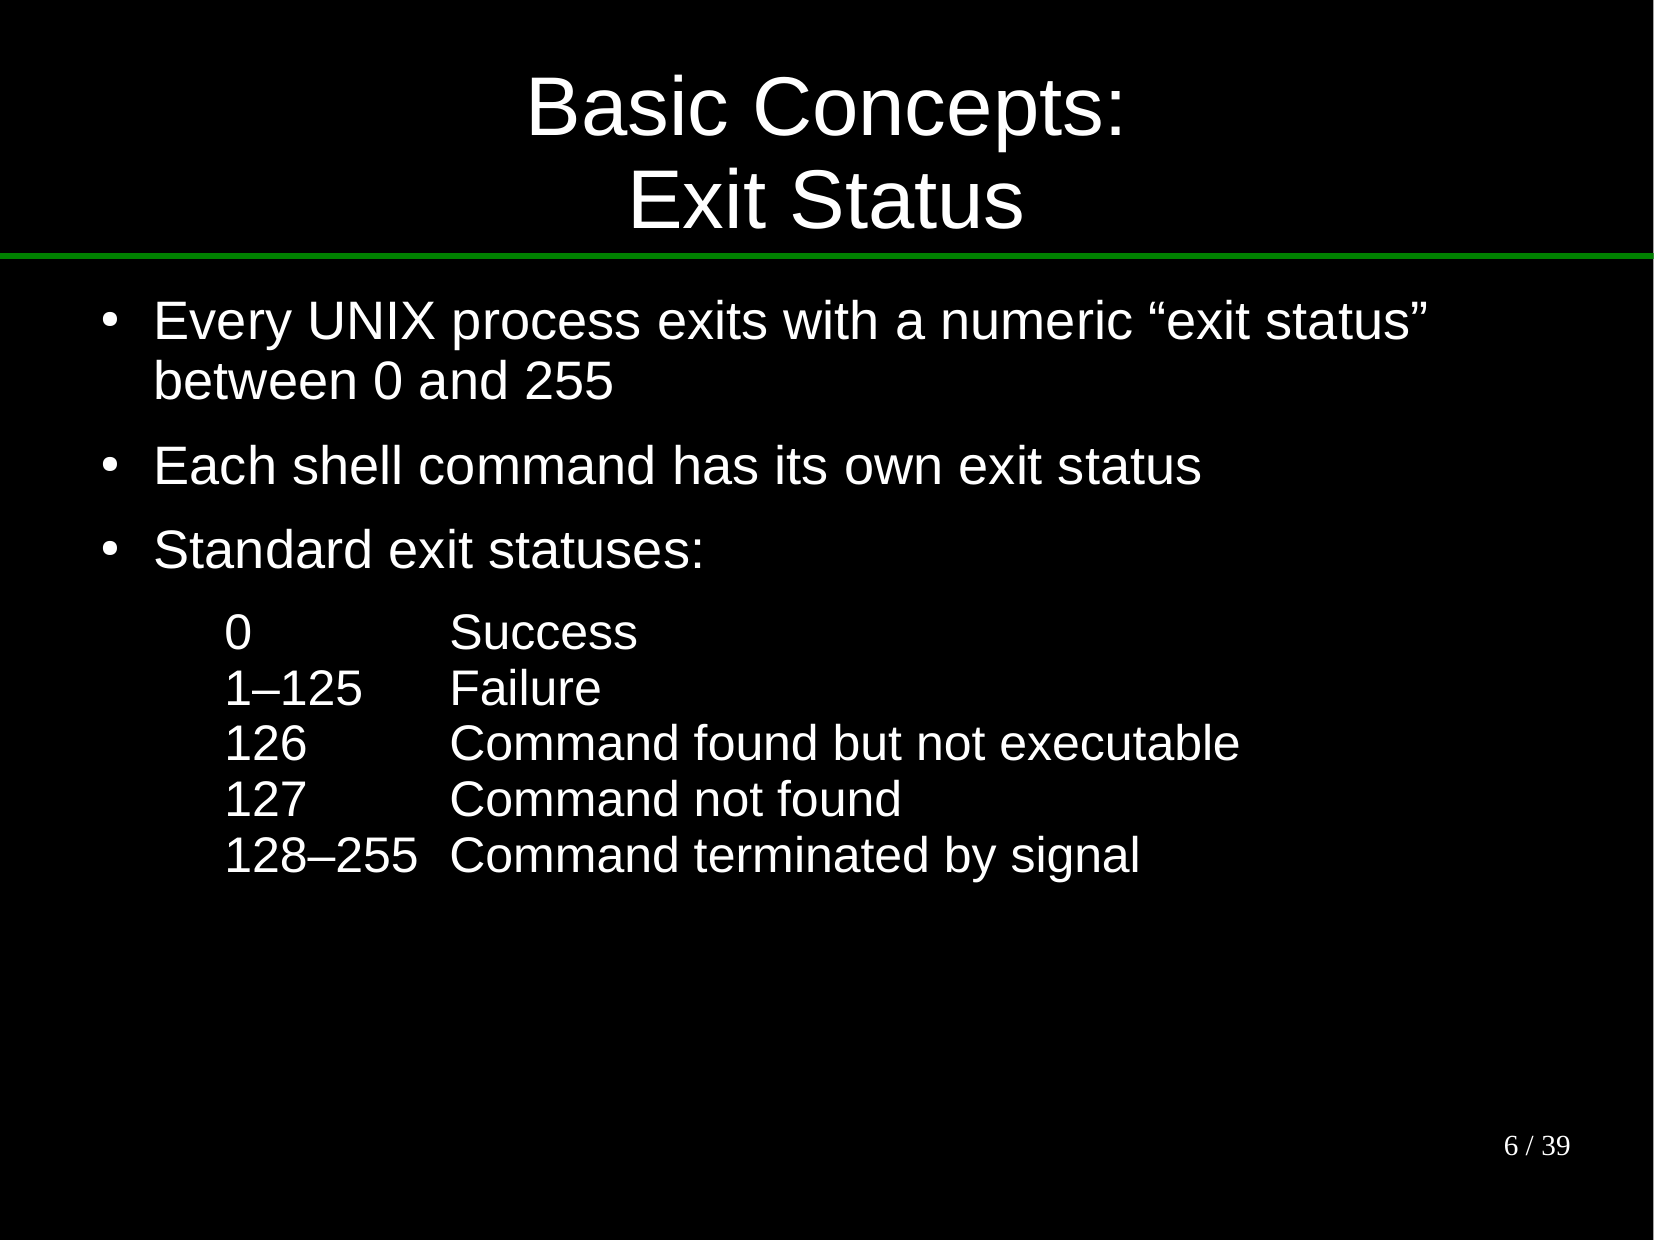

# Basic Concepts: Exit Status
Every UNIX process exits with a numeric “exit status” between 0 and 255
Each shell command has its own exit status
Standard exit statuses:
0			Success
1–125		Failure
126		Command found but not executable
127		Command not found
128–255	Command terminated by signal
6